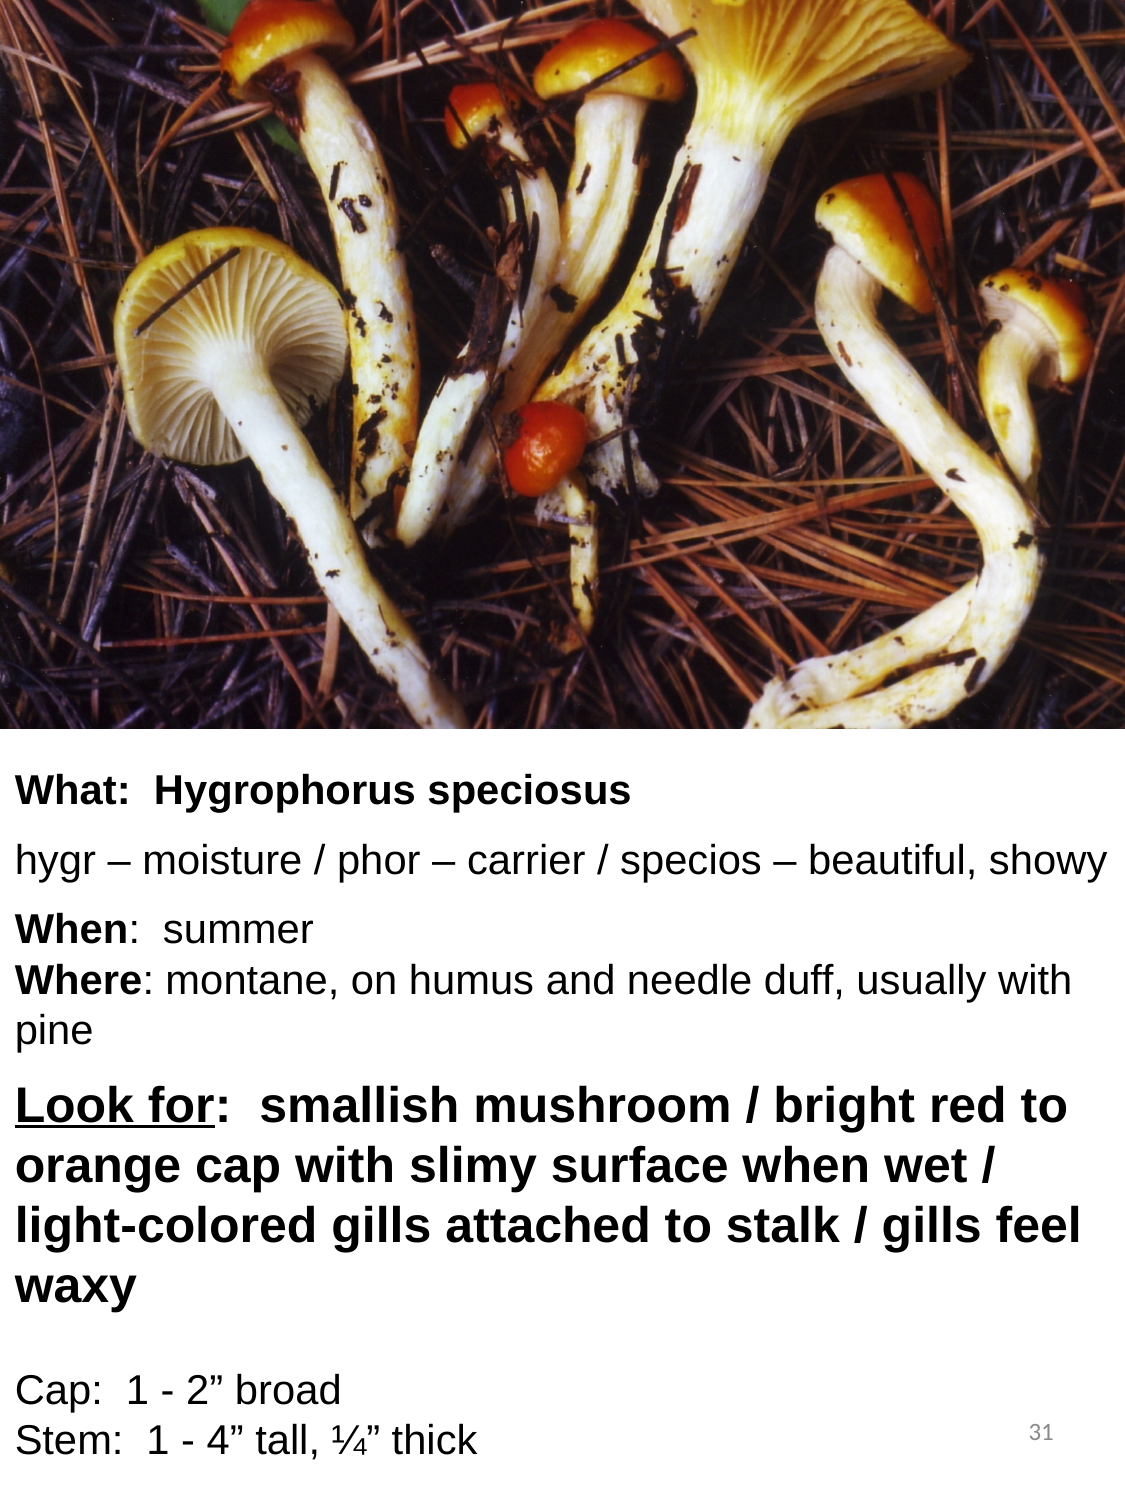

What: Hygrophorus speciosus
hygr – moisture / phor – carrier / specios – beautiful, showy
When: summer
Where: montane, on humus and needle duff, usually with pine
Look for: smallish mushroom / bright red to orange cap with slimy surface when wet / light-colored gills attached to stalk / gills feel waxy
Cap: 1 - 2” broad
Stem: 1 - 4” tall, ¼” thick